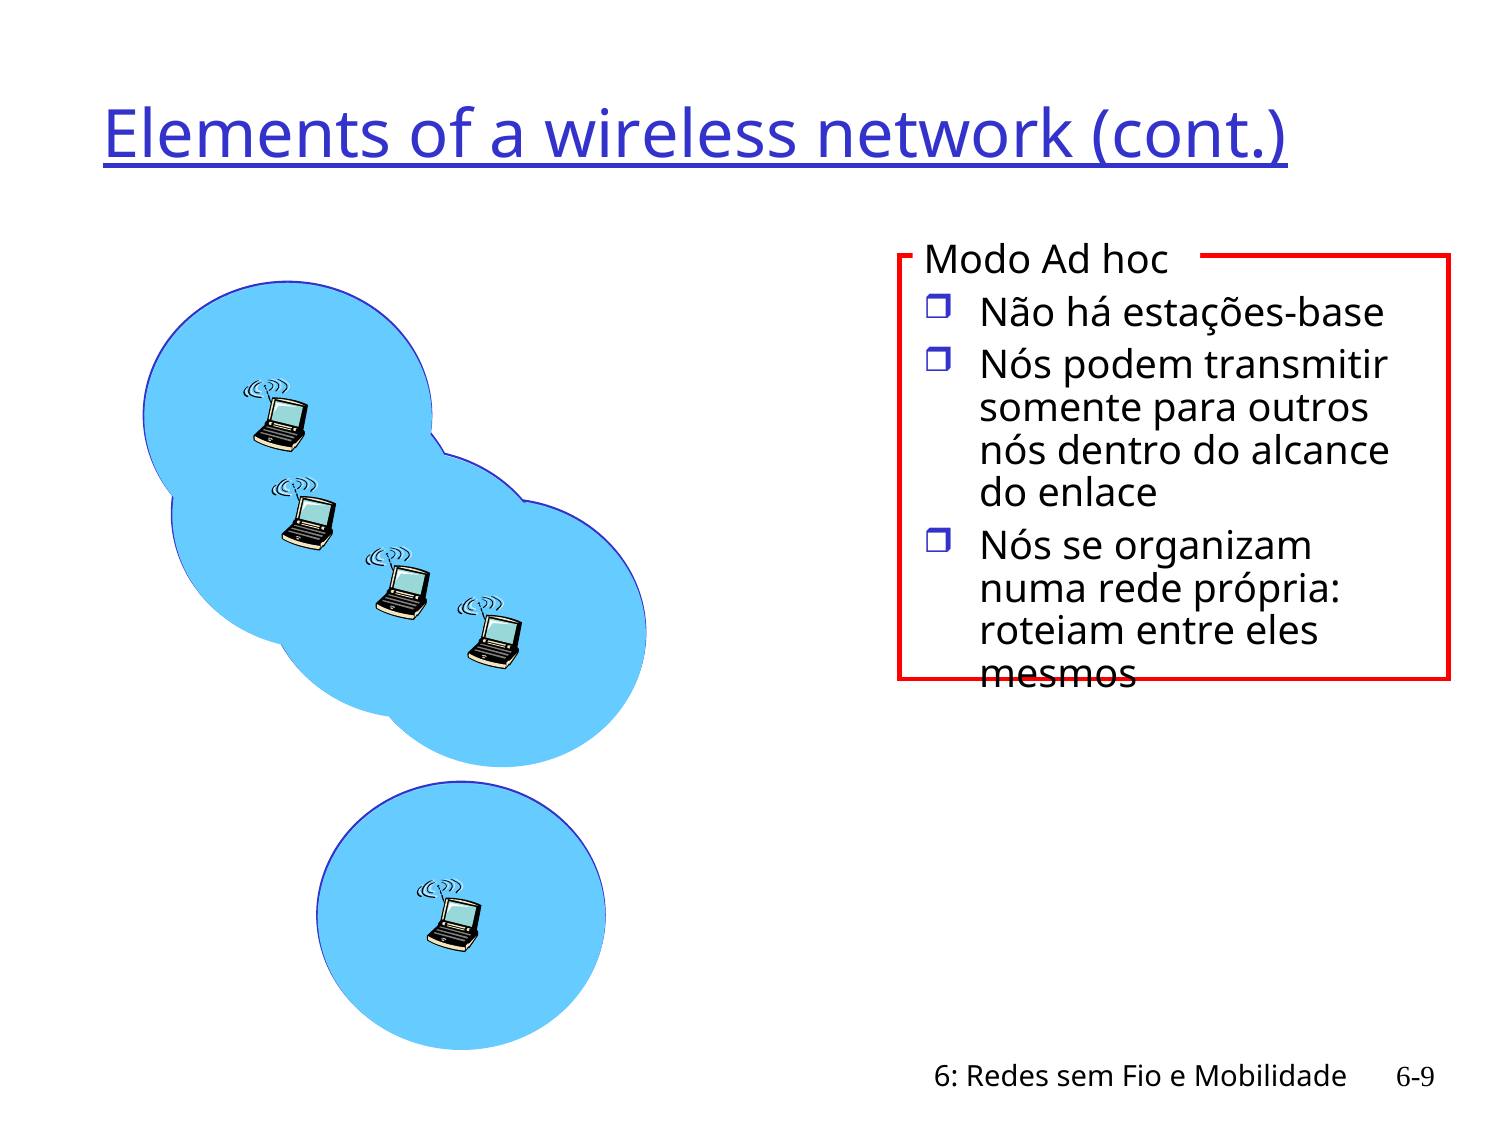

Elements of a wireless network (cont.)
Modo Ad hoc
Não há estações-base
Nós podem transmitir somente para outros nós dentro do alcance do enlace
Nós se organizam numa rede própria: roteiam entre eles mesmos
6: Redes sem Fio e Mobilidade